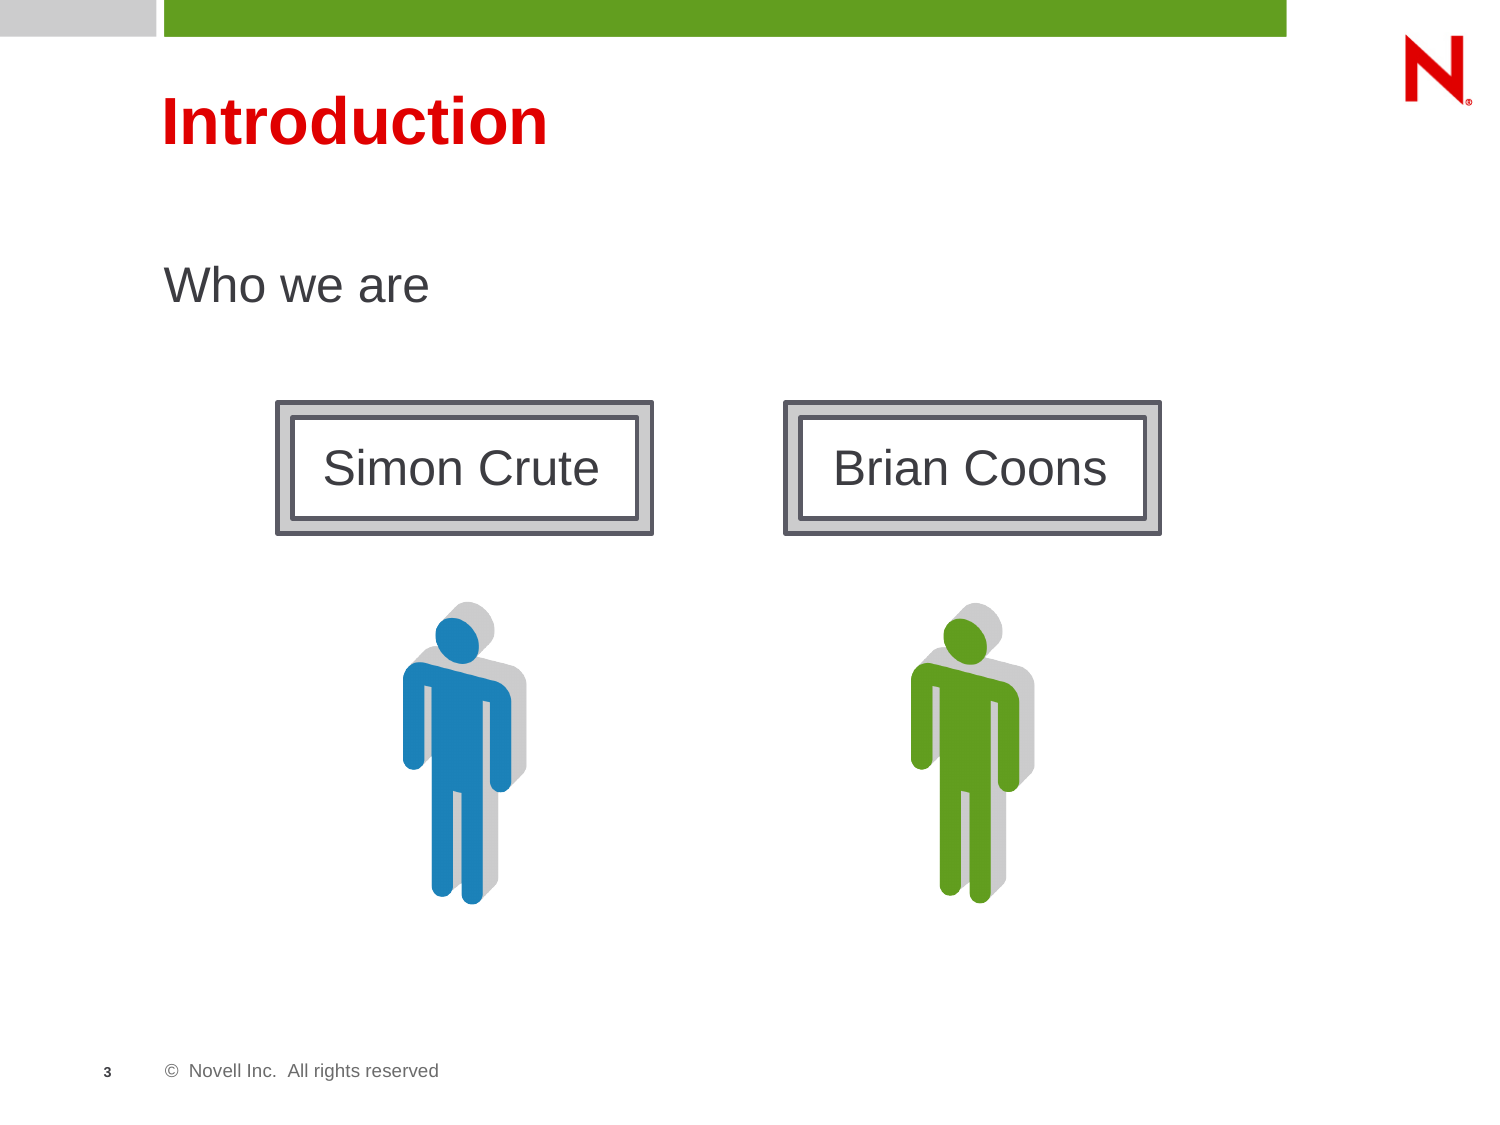

# Introduction
Who we are
Simon Crute
Brian Coons